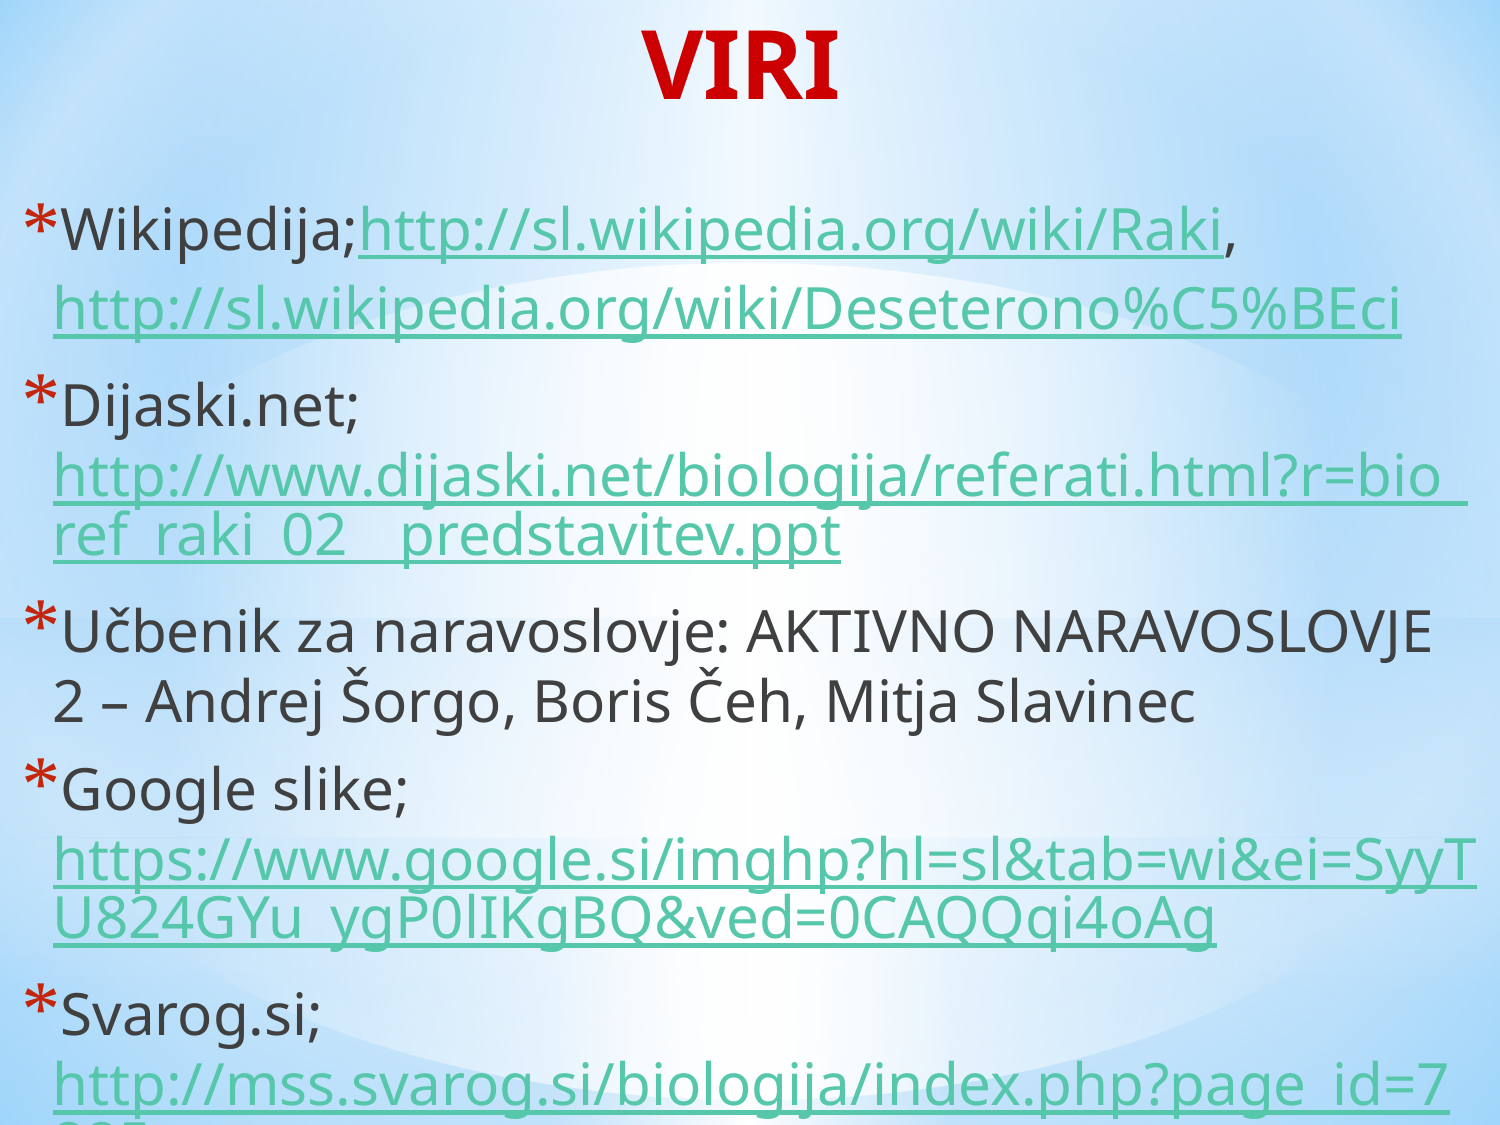

# VIRI
Wikipedija;http://sl.wikipedia.org/wiki/Raki, http://sl.wikipedia.org/wiki/Deseterono%C5%BEci
Dijaski.net;http://www.dijaski.net/biologija/referati.html?r=bio_ref_raki_02__predstavitev.ppt
Učbenik za naravoslovje: AKTIVNO NARAVOSLOVJE 2 – Andrej Šorgo, Boris Čeh, Mitja Slavinec
Google slike; https://www.google.si/imghp?hl=sl&tab=wi&ei=SyyTU824GYu_ygP0lIKgBQ&ved=0CAQQqi4oAg
Svarog.si;http://mss.svarog.si/biologija/index.php?page_id=7885